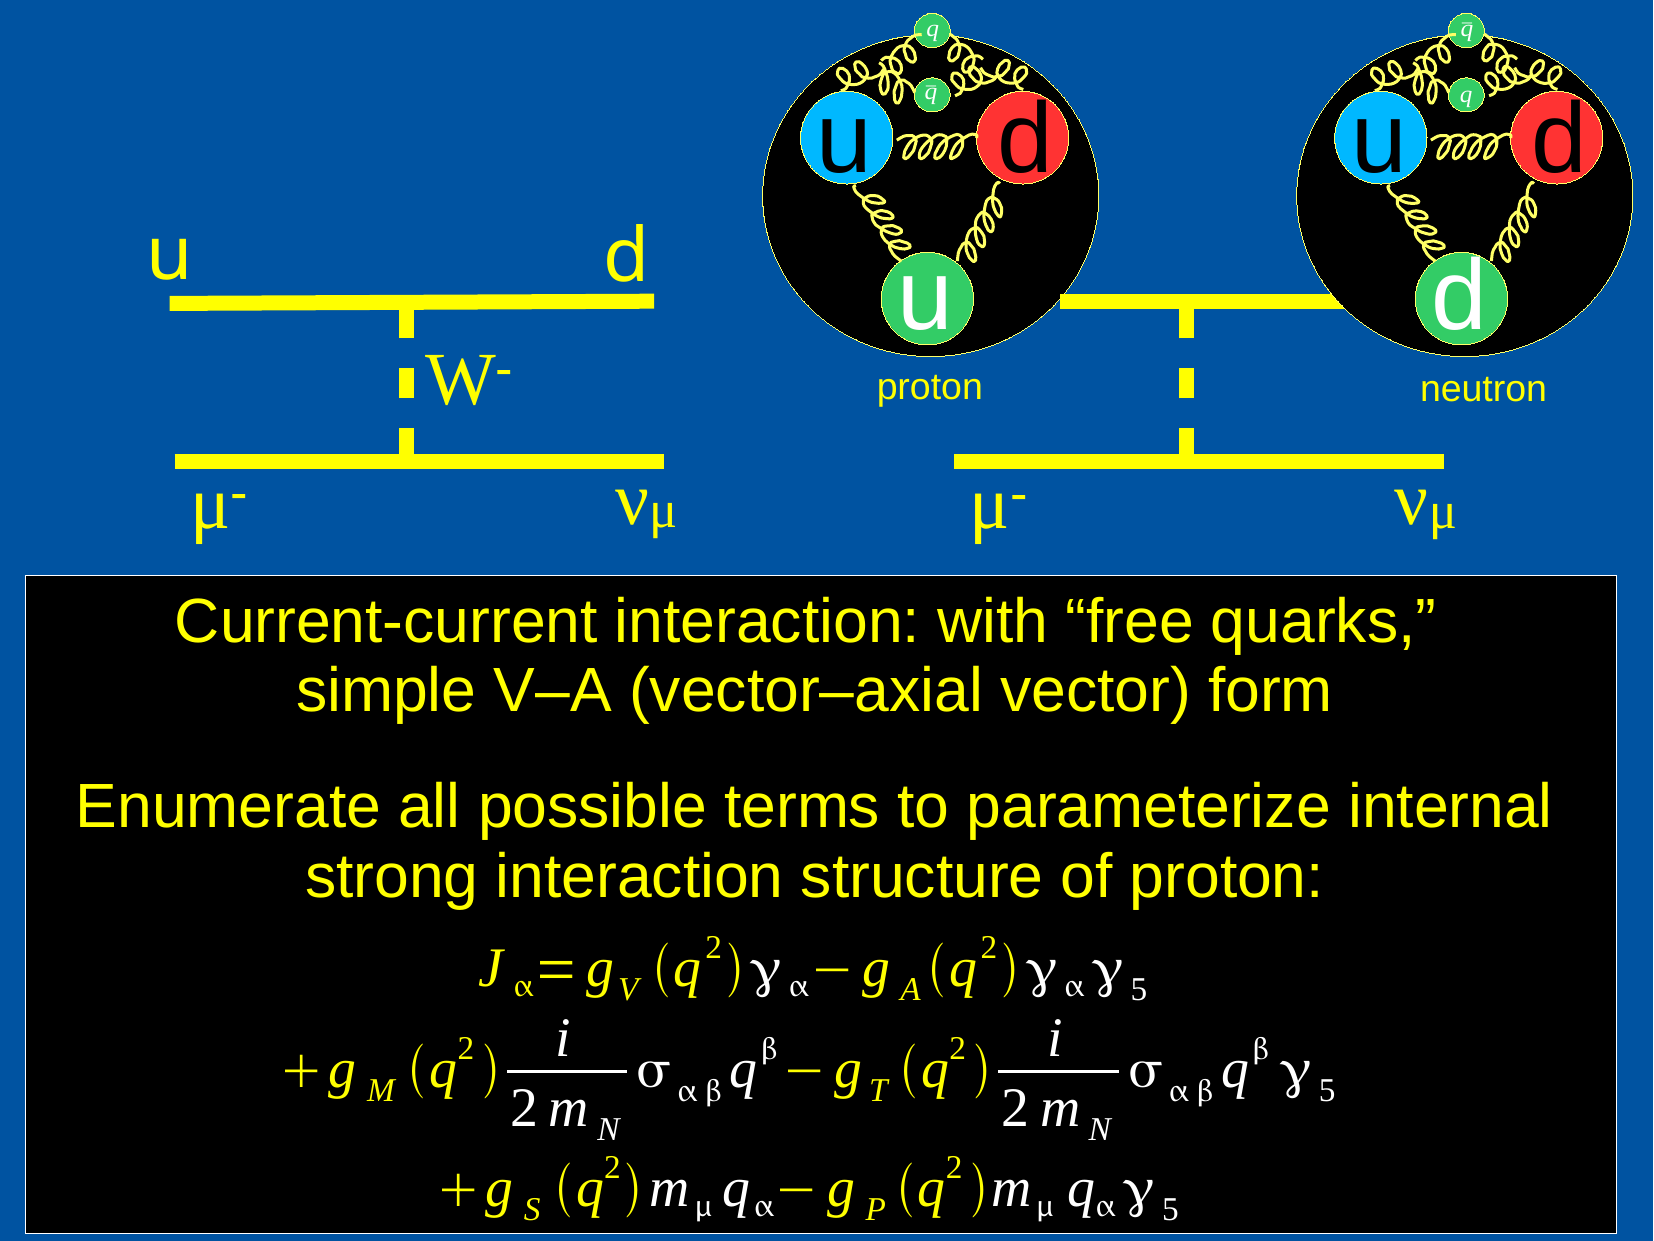

u
u
d
d
u
u
u
d
u
d
W-
proton
neutron
νμ
νμ
μ-
μ-
Current-current interaction: with “free quarks,”
simple V–A (vector–axial vector) form
Enumerate all possible terms to parameterize internal strong interaction structure of proton: